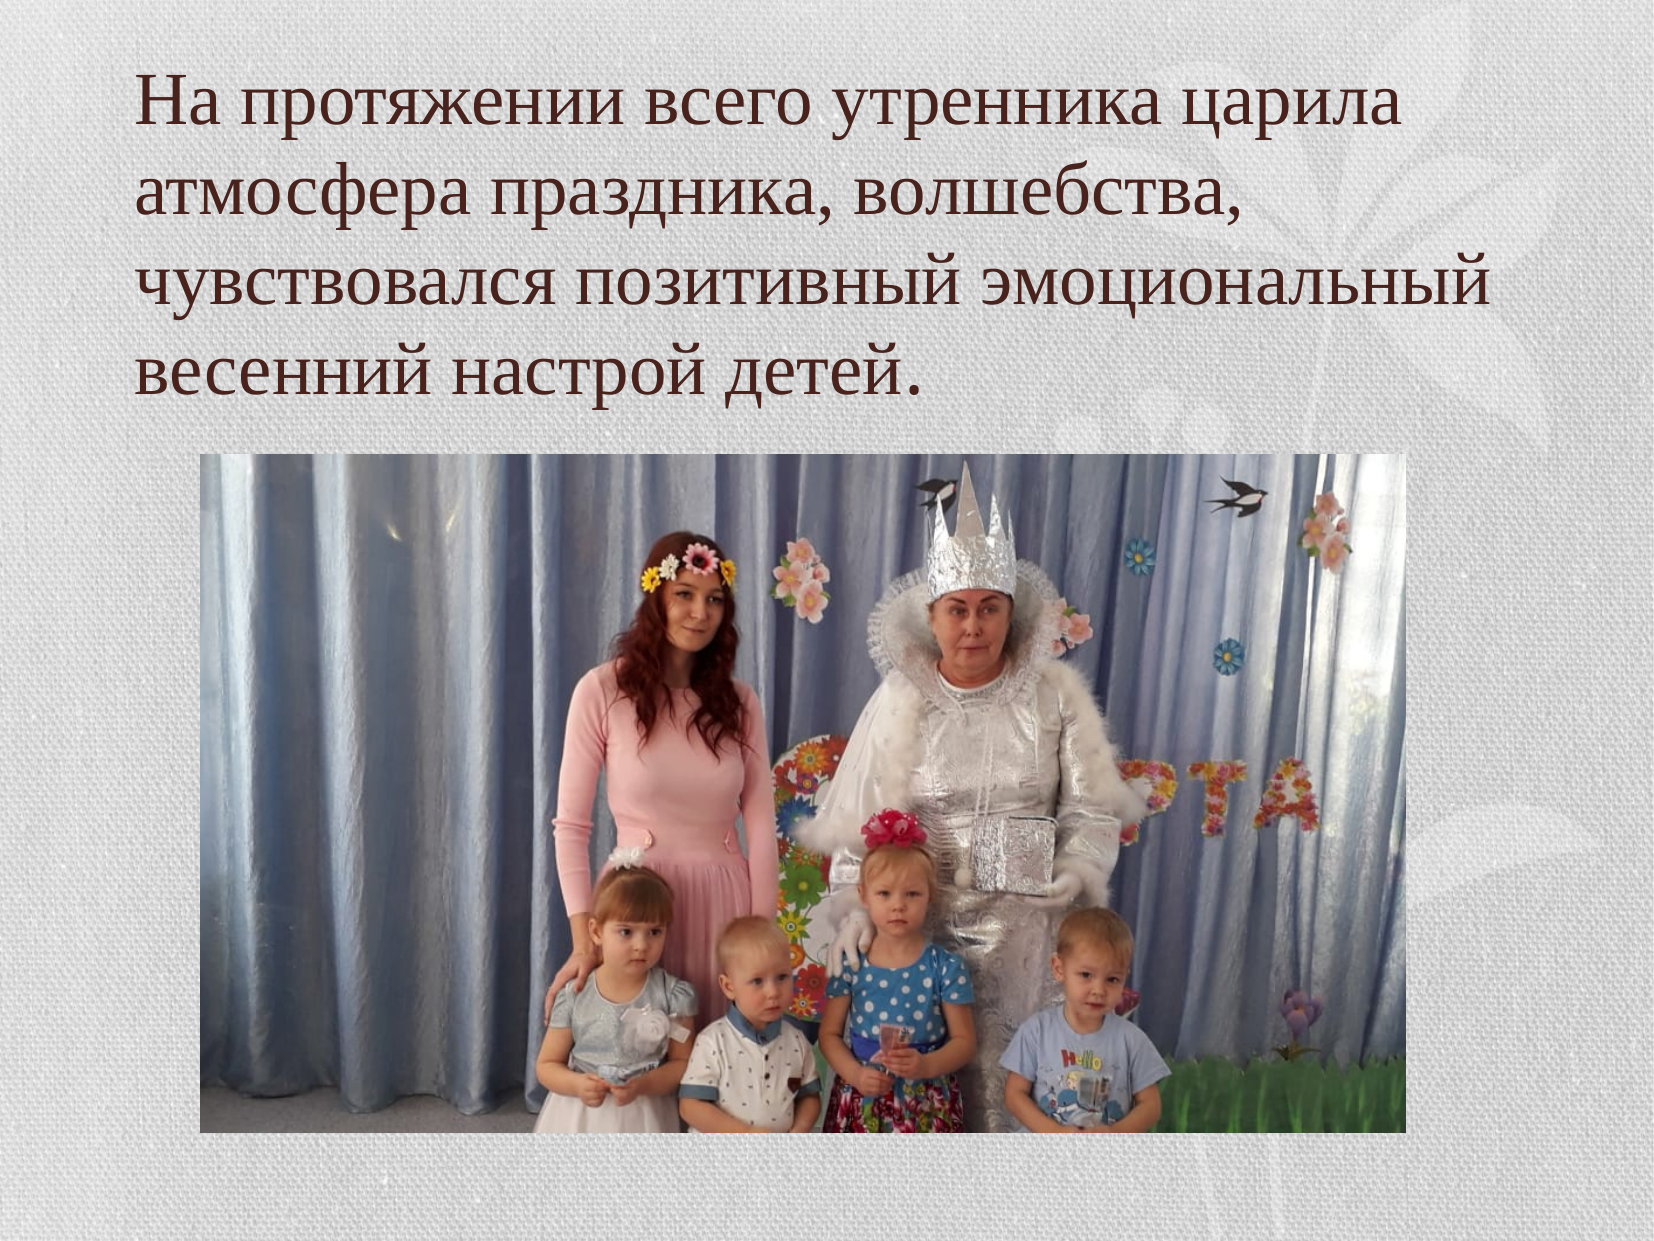

# На протяжении всего утренника царила атмосфера праздника, волшебства, чувствовался позитивный эмоциональный весенний настрой детей.